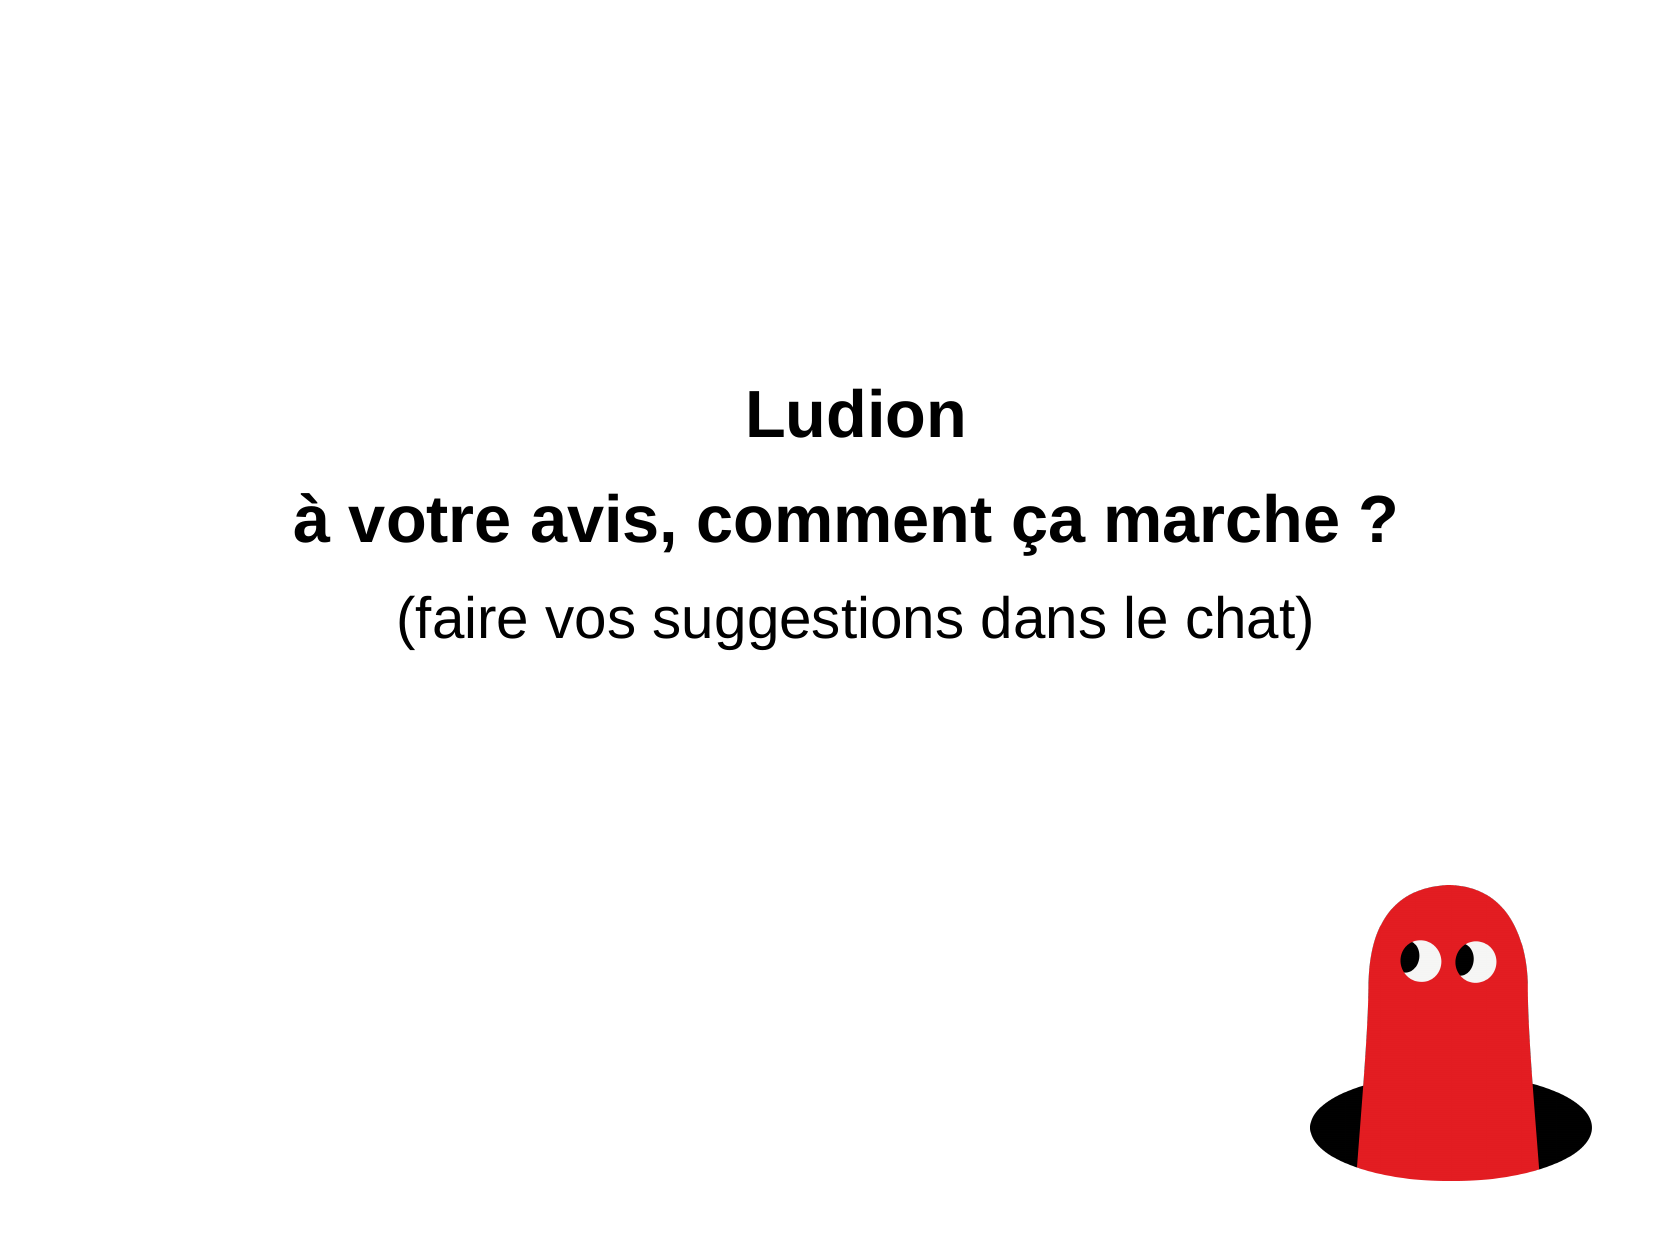

# Ludion
à votre avis, comment ça marche ?
(faire vos suggestions dans le chat)